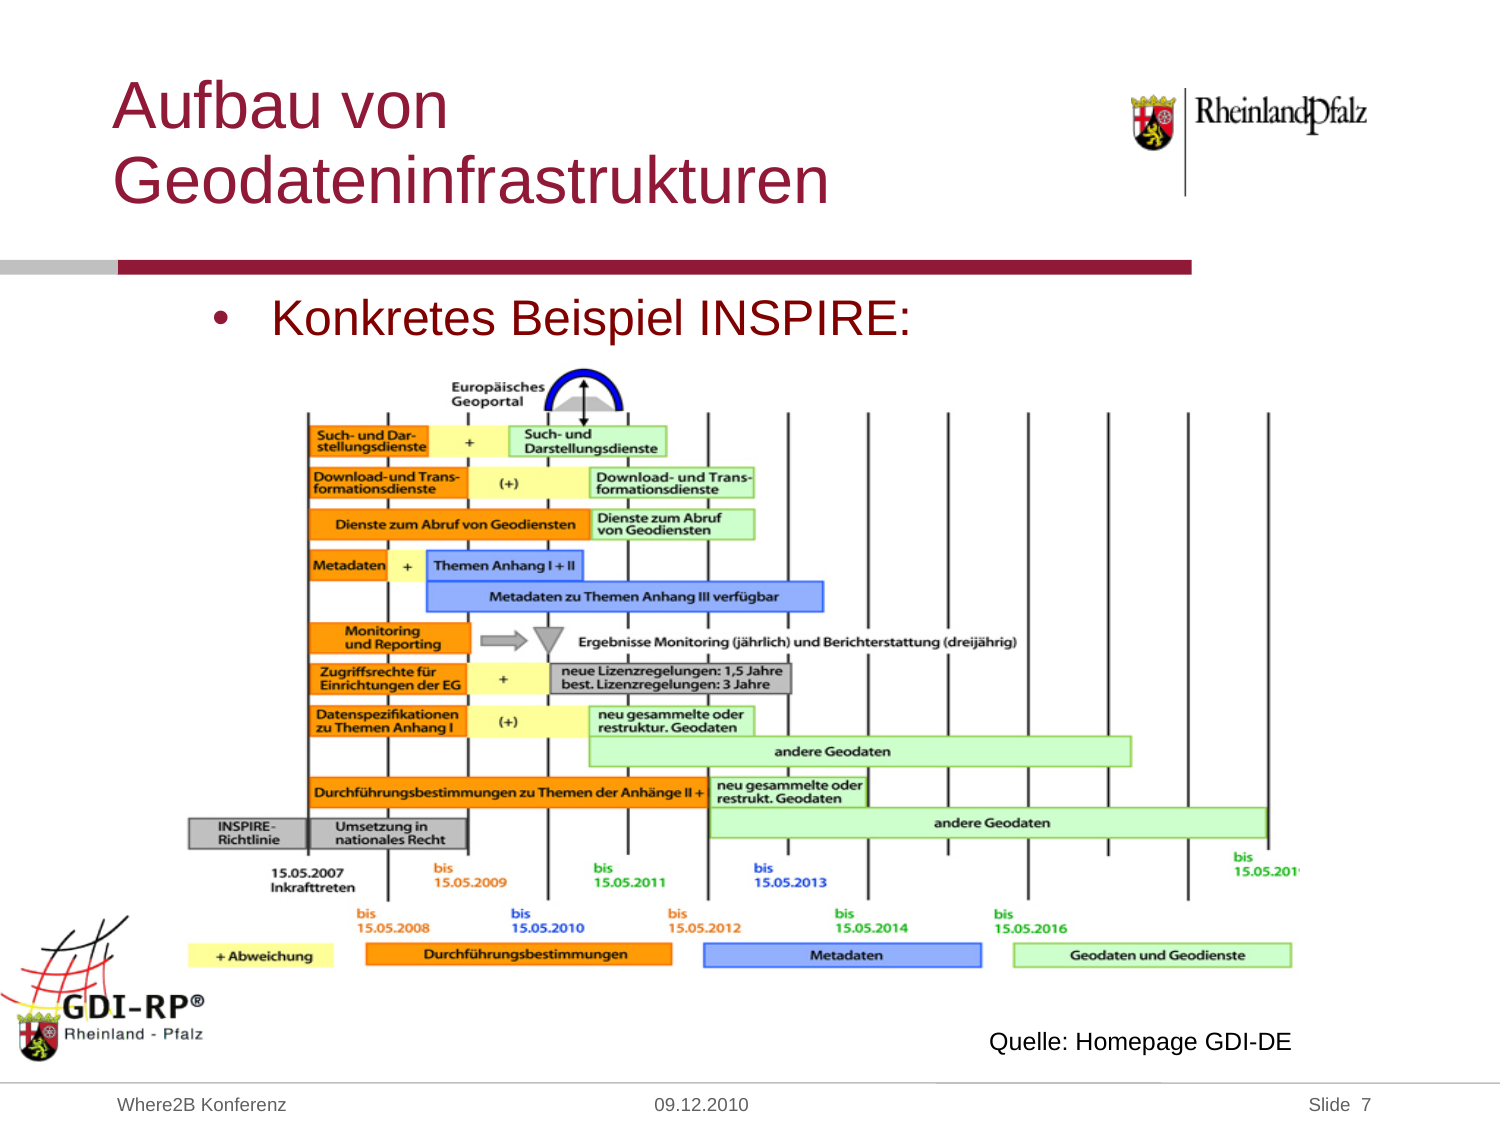

# Aufbau von Geodateninfrastrukturen
Konkretes Beispiel INSPIRE:
Quelle: Homepage GDI-DE